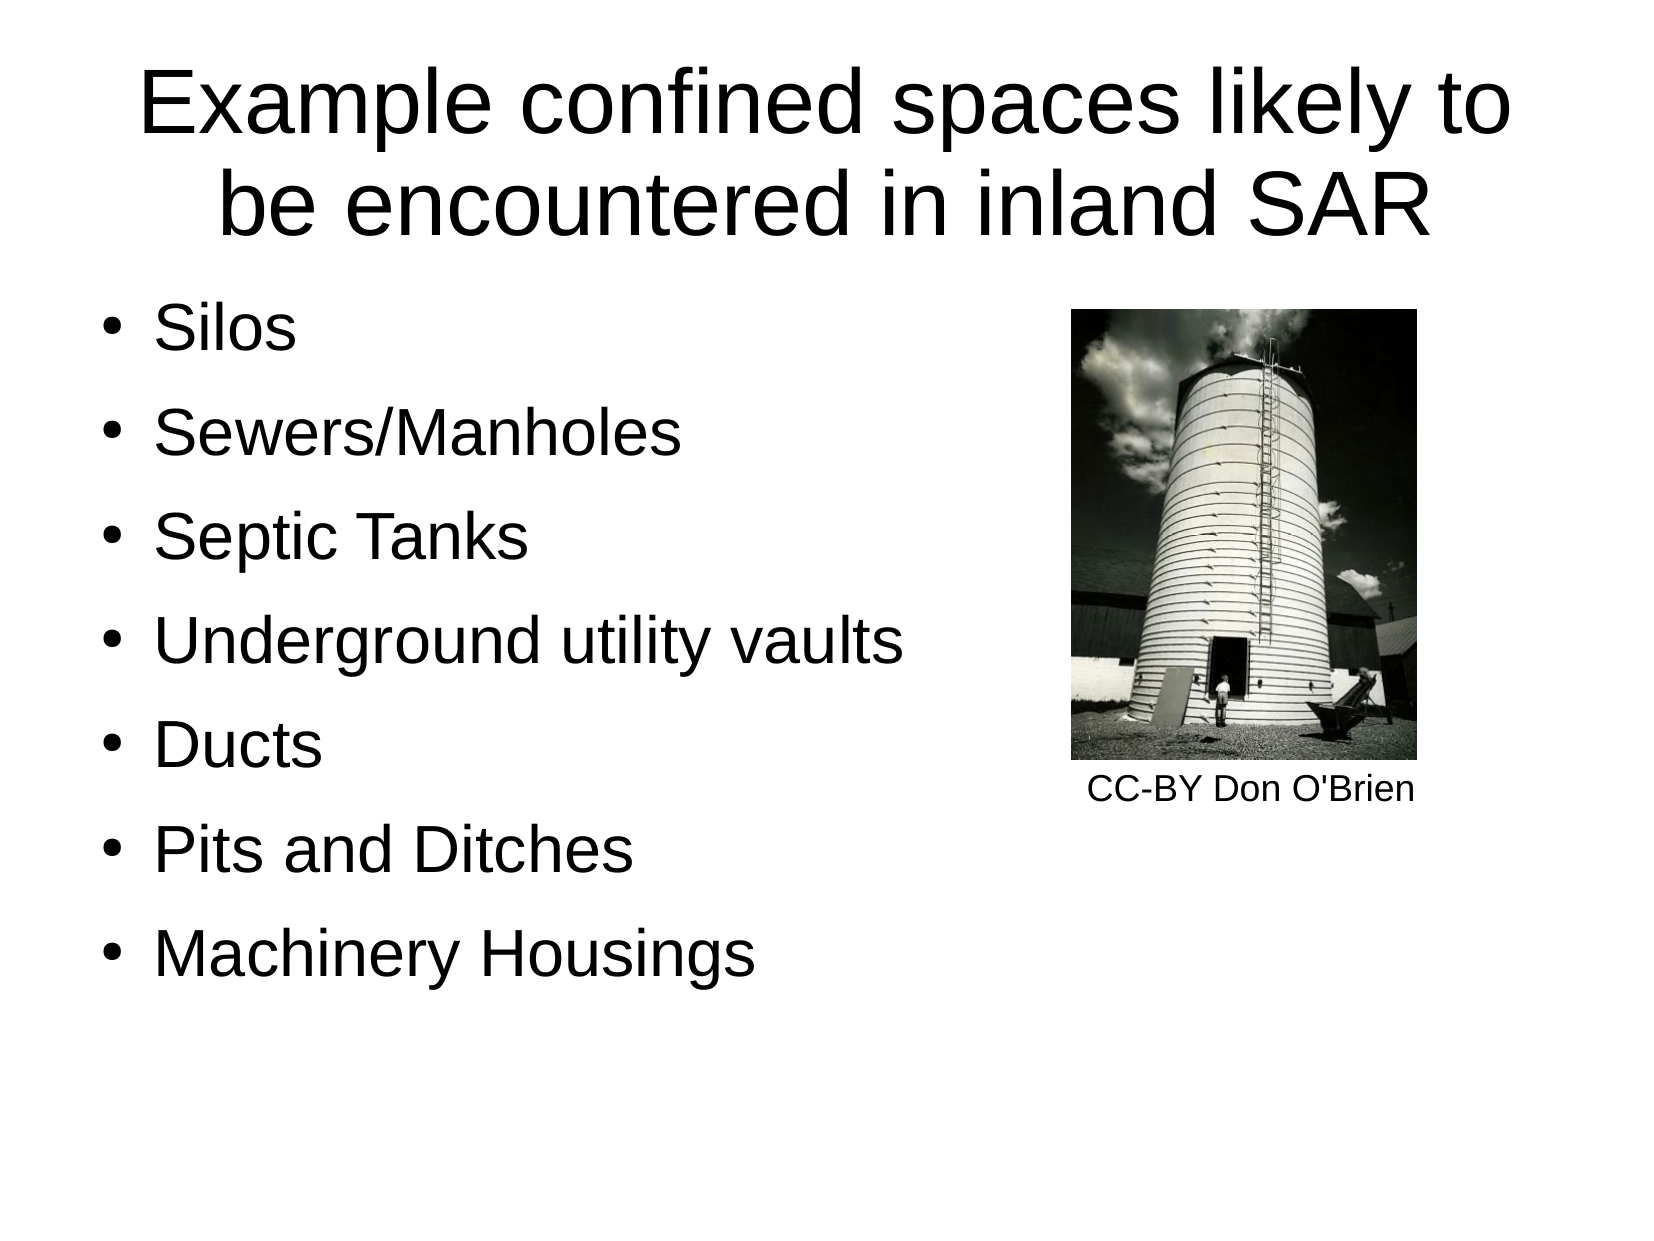

# Example confined spaces likely to be encountered in inland SAR
Silos
Sewers/Manholes
Septic Tanks
Underground utility vaults
Ducts
Pits and Ditches
Machinery Housings
CC-BY Don O'Brien